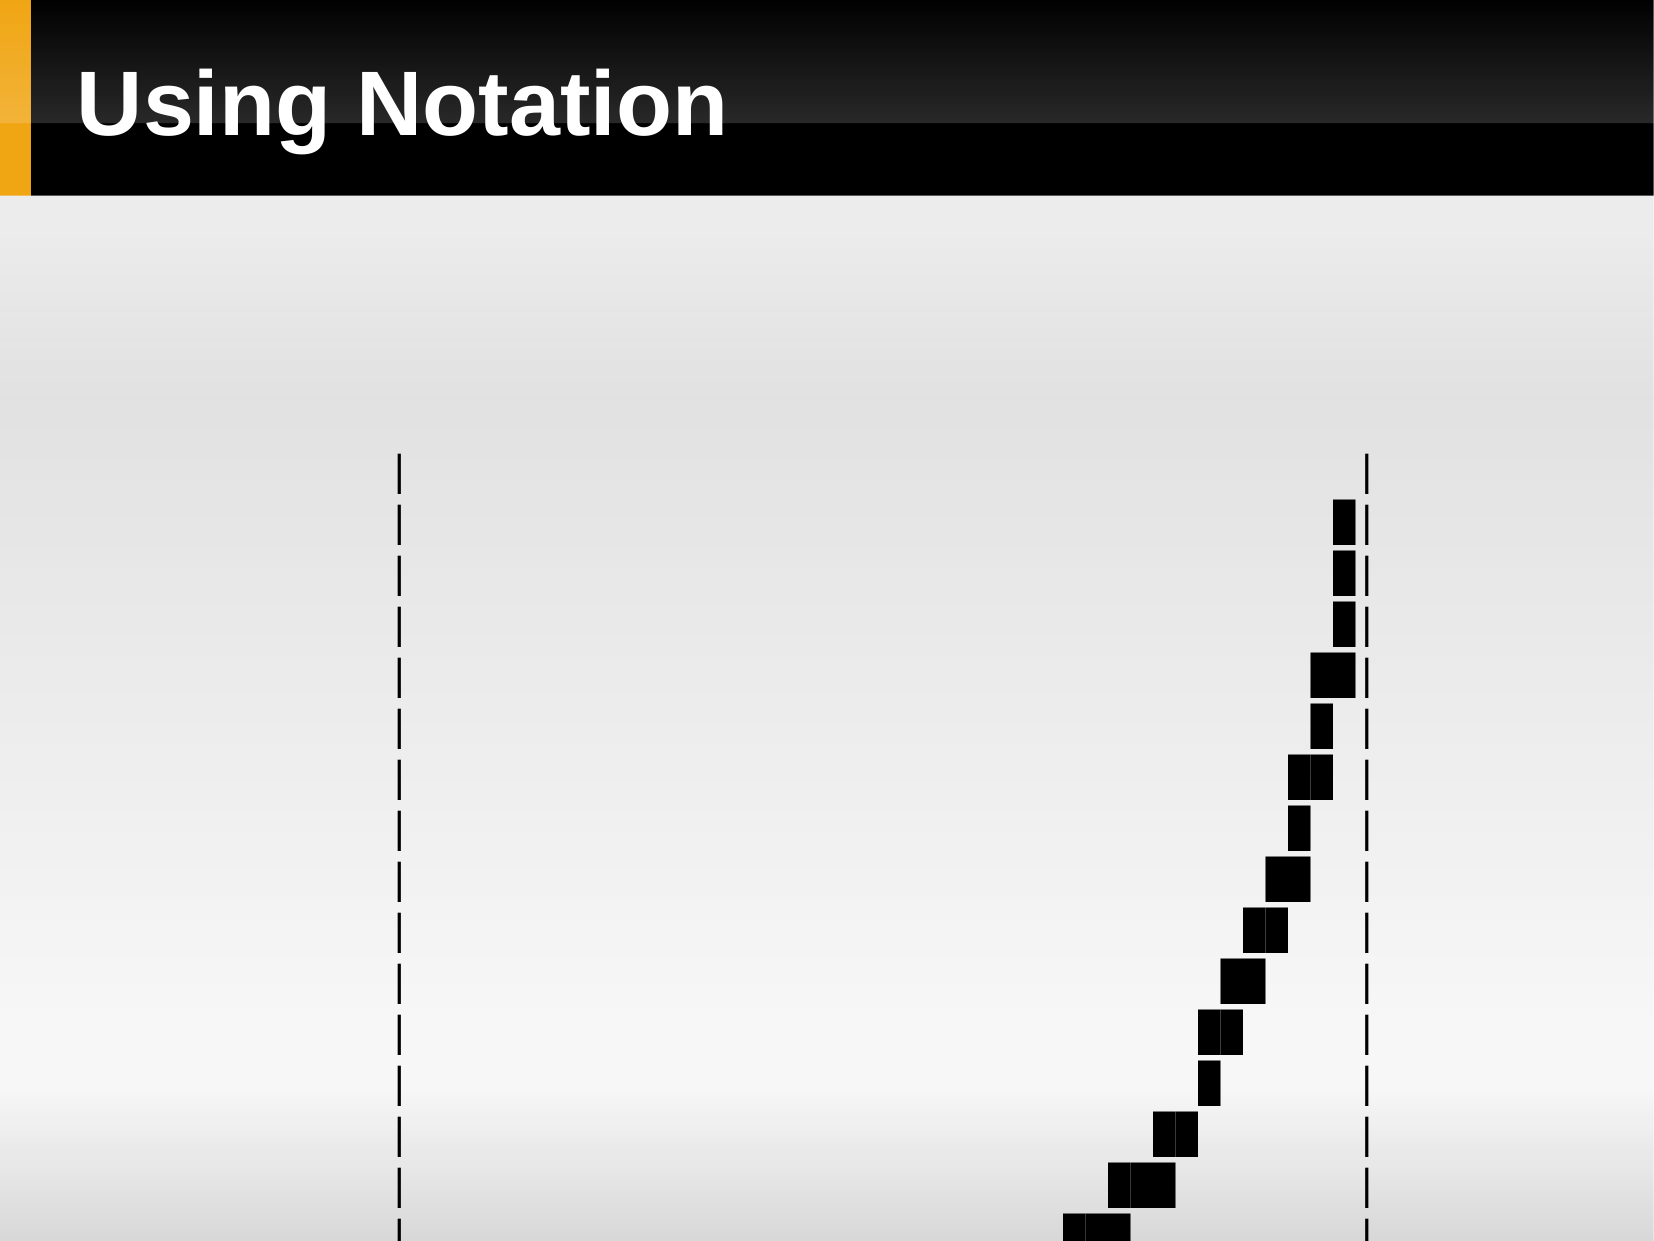

# Using Notation
 ⎥                                          ⎢
 ⎥                                         █⎢
 ⎥                                         █⎢
 ⎥                                         █⎢
 ⎥                                        ██⎢
 ⎥                                        █ ⎢
 ⎥                                       ██ ⎢
 ⎥                                       █  ⎢
 ⎥                                      ██  ⎢
 ⎥                                     ██   ⎢
 ⎥                                    ██    ⎢
 ⎥                                   ██     ⎢
 ⎥                                   █      ⎢
 ⎥                                 ██       ⎢
 ⎥                               ███        ⎢
 ⎥                             ███          ⎢
 ⎥                         █████            ⎢
 ⎥██████████████████████████                ⎢